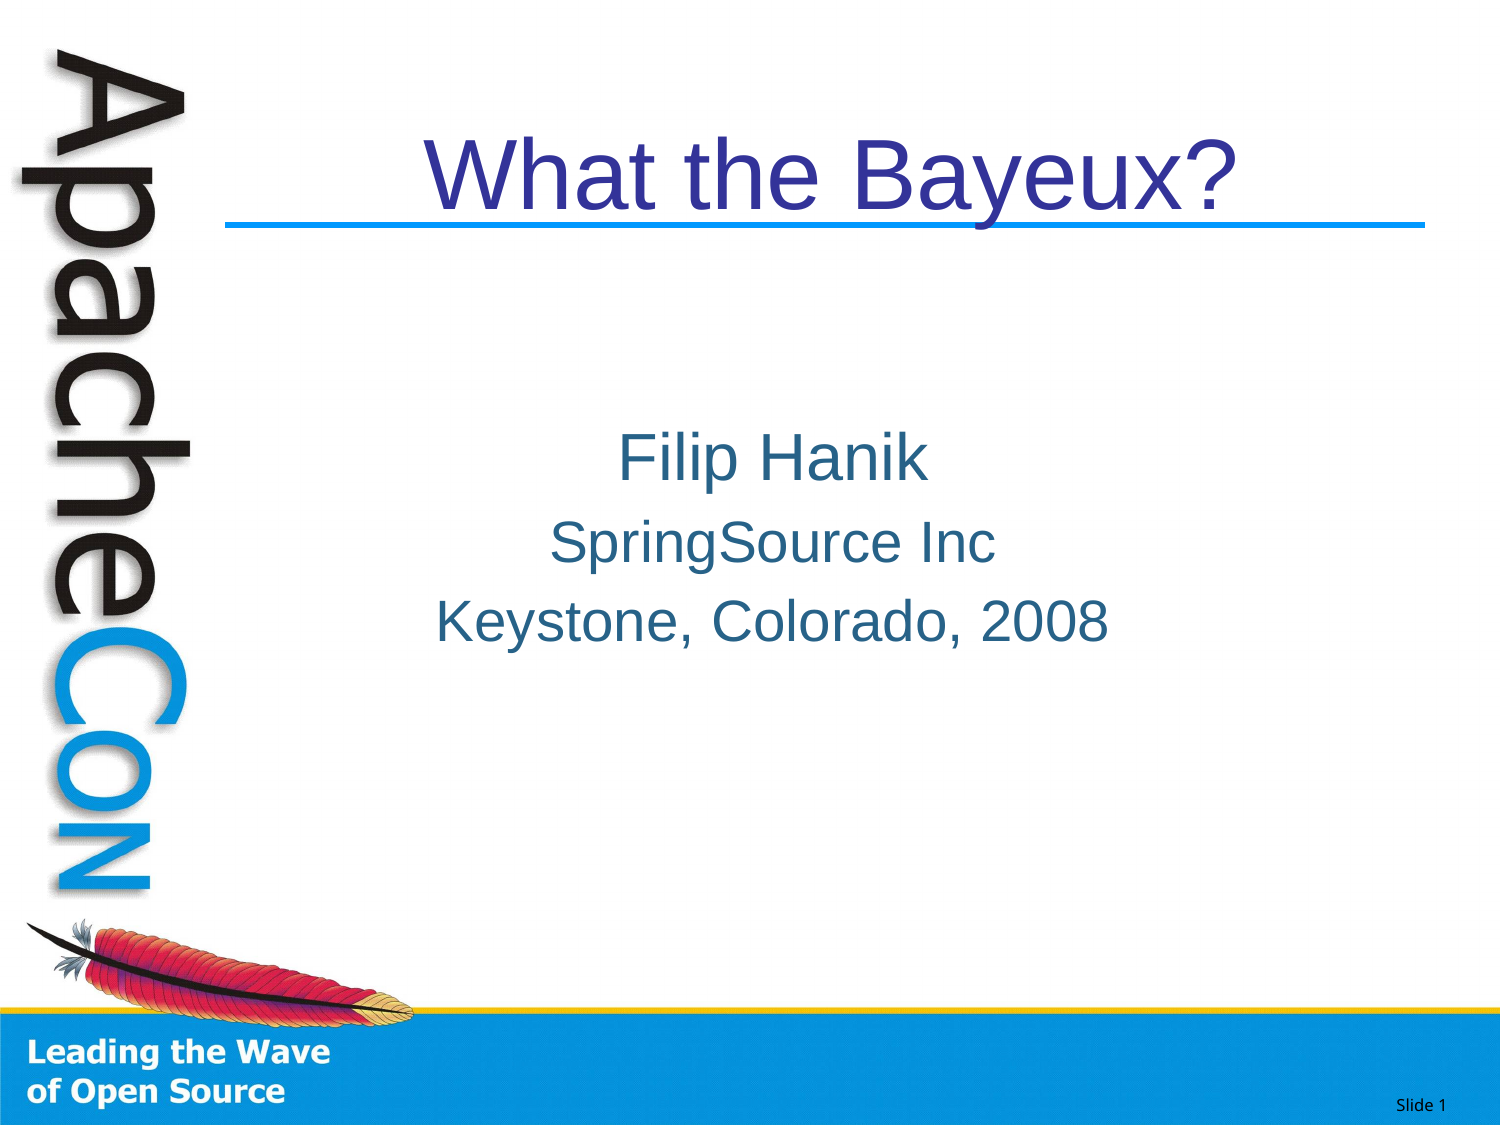

# What the Bayeux?
Filip Hanik
SpringSource Inc
Keystone, Colorado, 2008
Slide